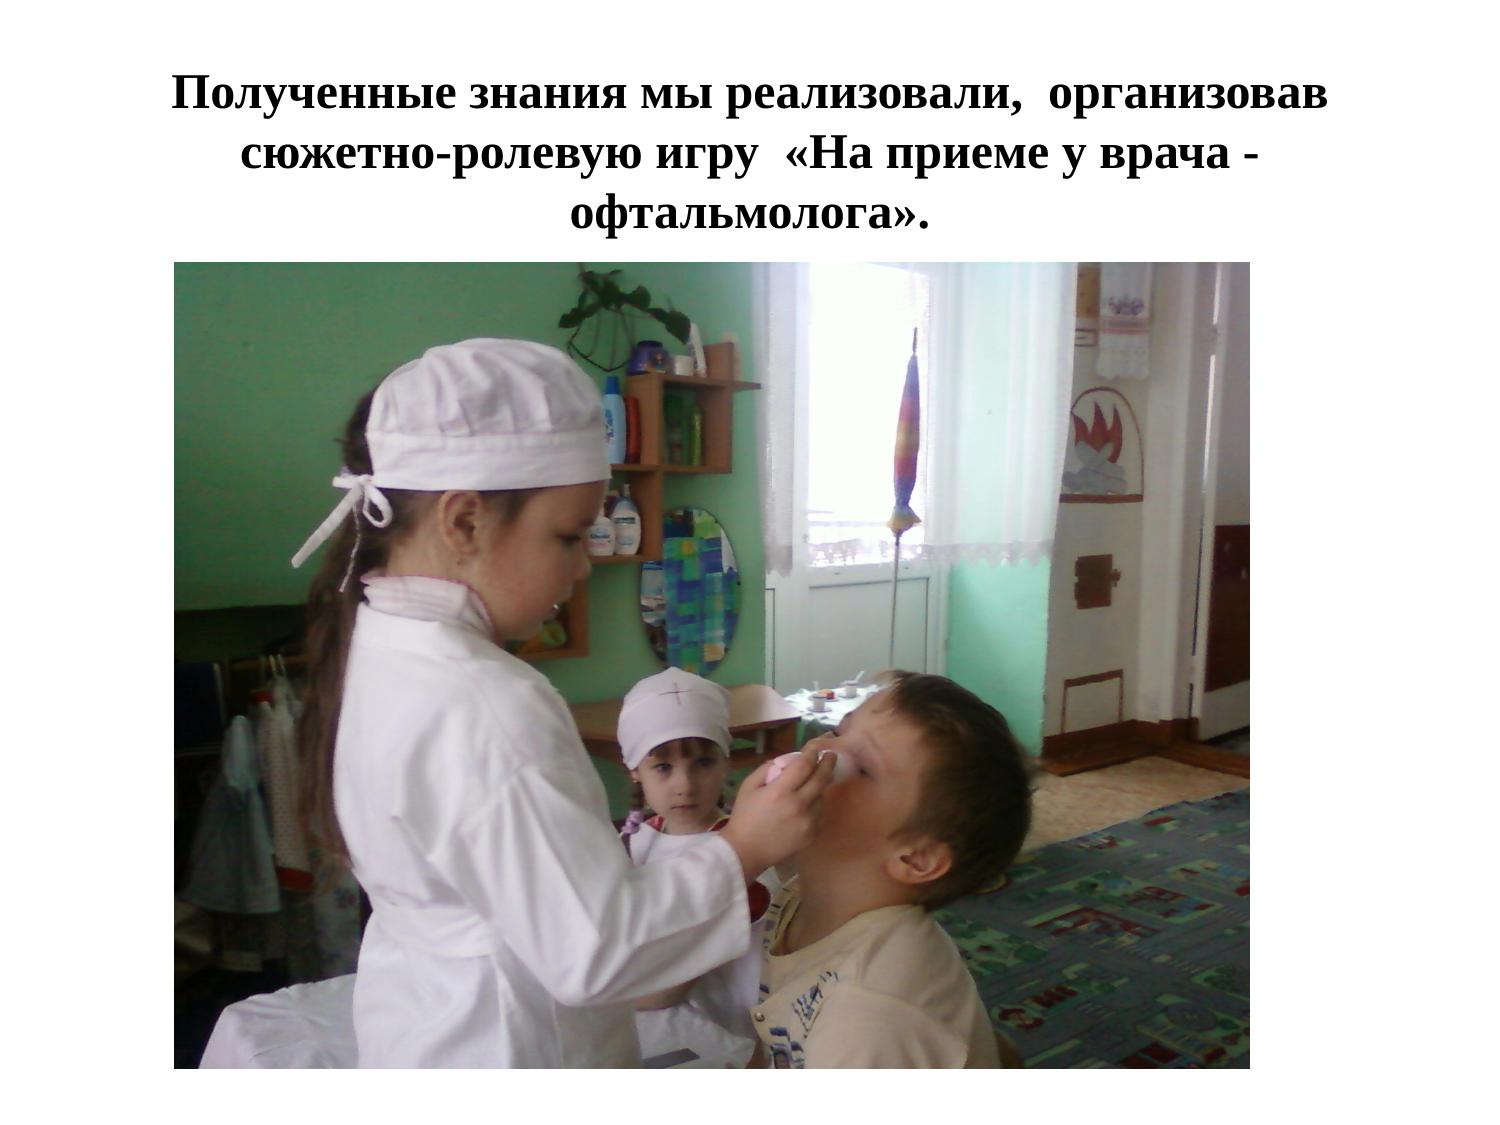

Полученные знания мы реализовали, организовав сюжетно-ролевую игру «На приеме у врача - офтальмолога».